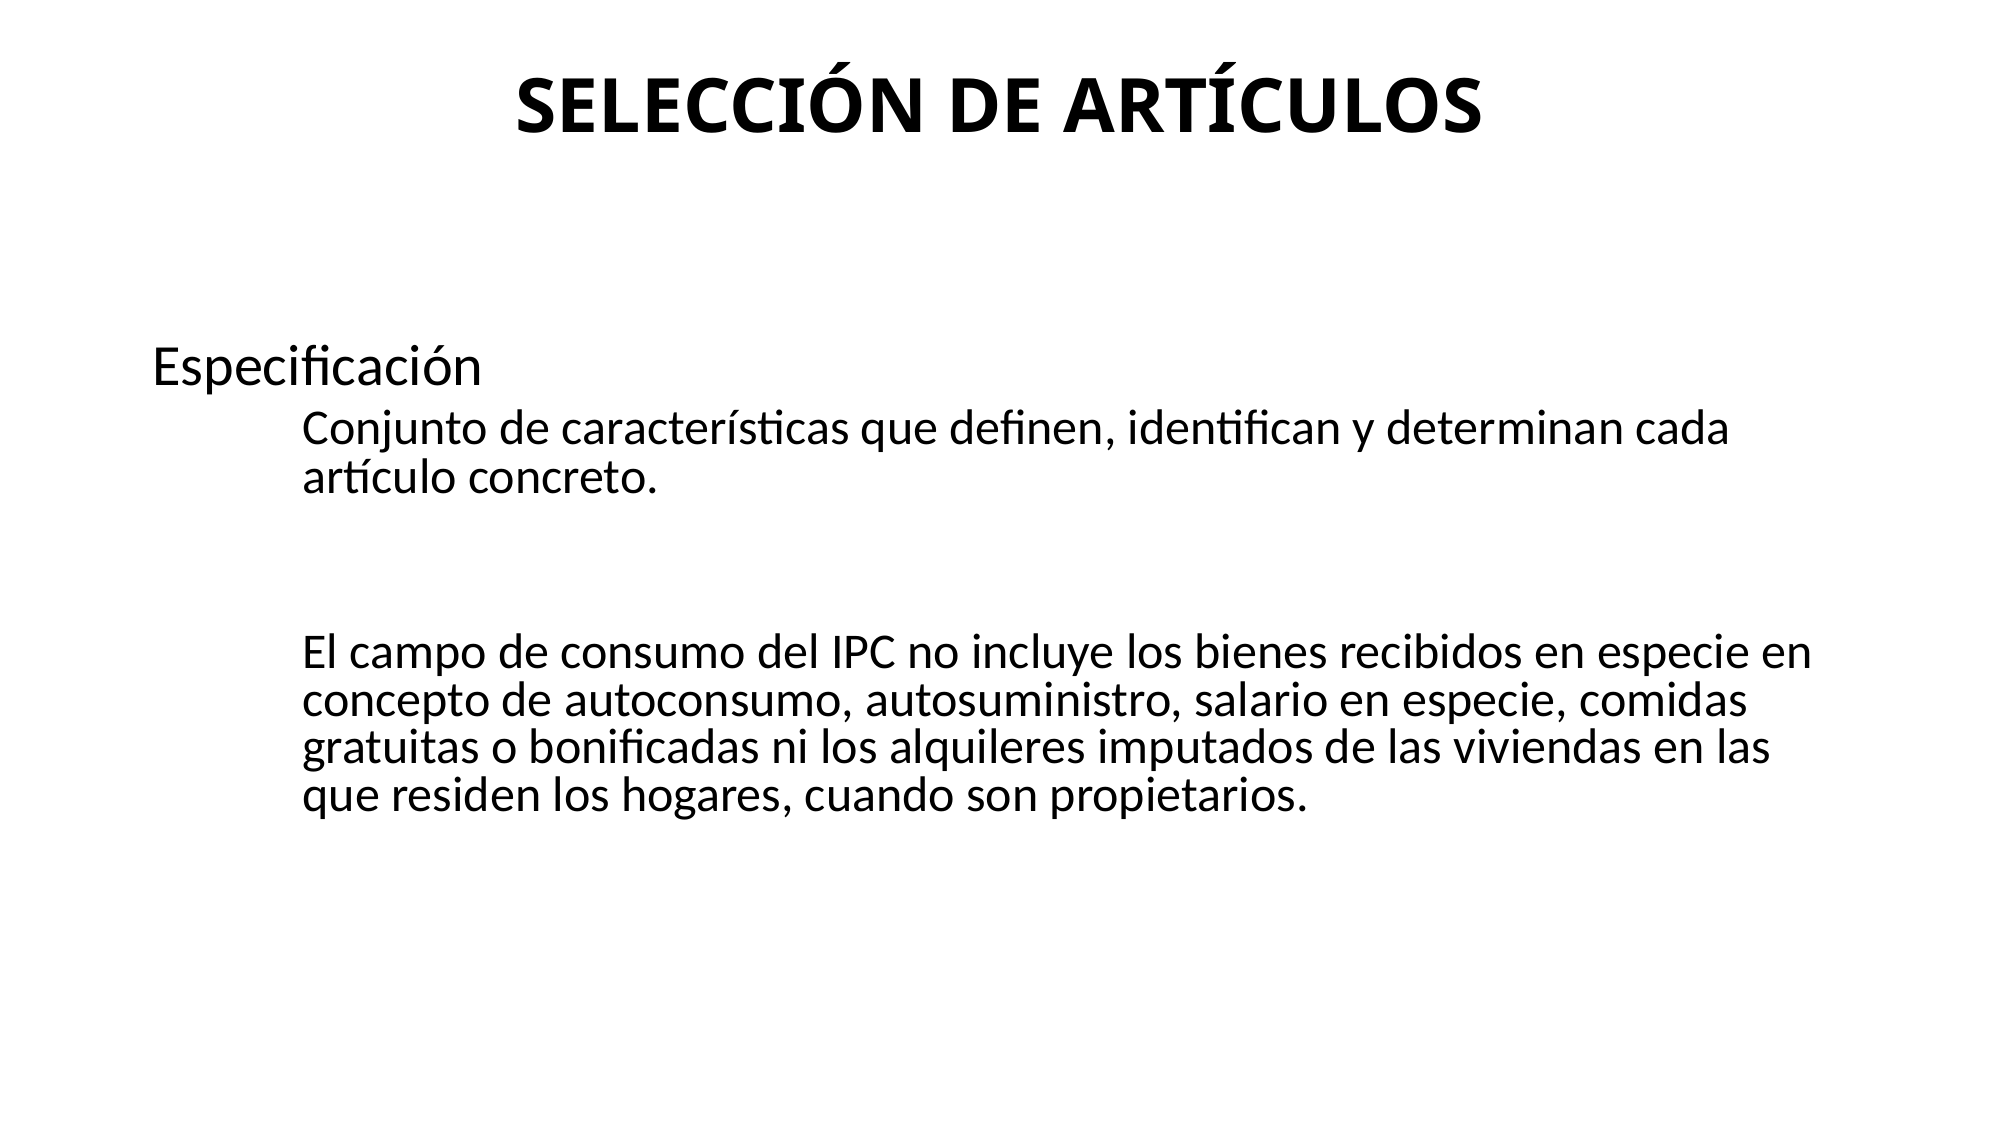

# SELECCIÓN DE ARTÍCULOS
Especificación
Conjunto de características que definen, identifican y determinan cada artículo concreto.
El campo de consumo del IPC no incluye los bienes recibidos en especie en concepto de autoconsumo, autosuministro, salario en especie, comidas gratuitas o bonificadas ni los alquileres imputados de las viviendas en las que residen los hogares, cuando son propietarios.